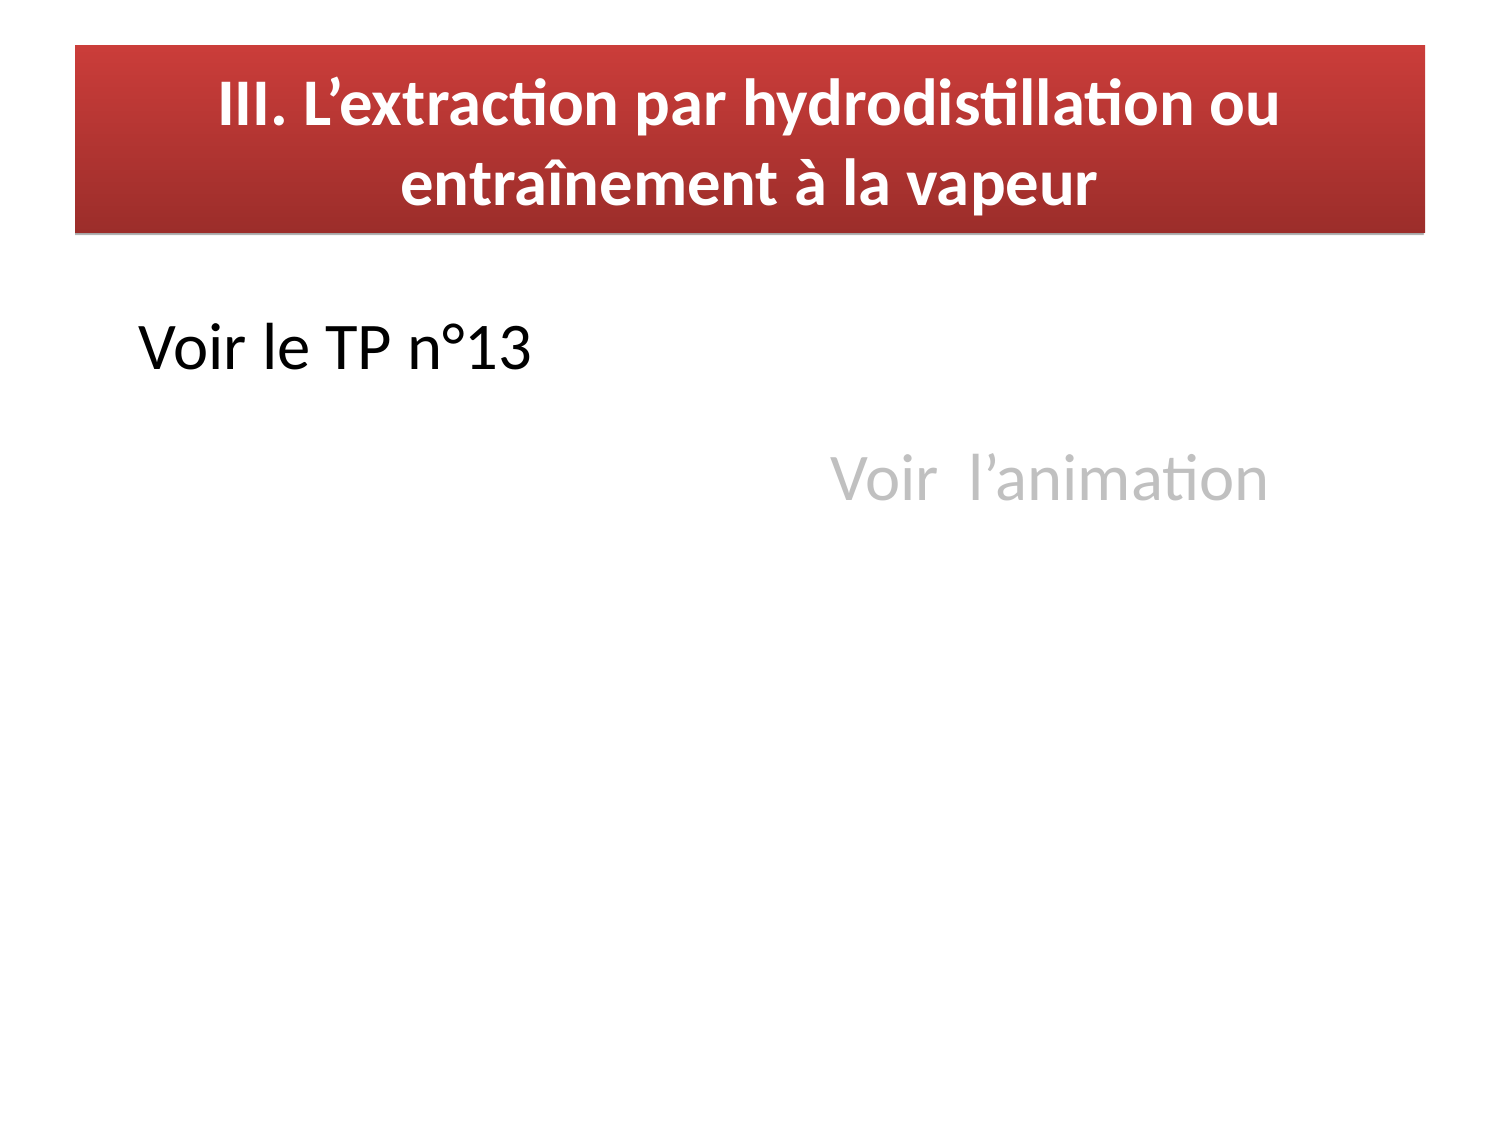

# III. L’extraction par hydrodistillation ou entraînement à la vapeur
Voir le TP n°13
Voir l’animation